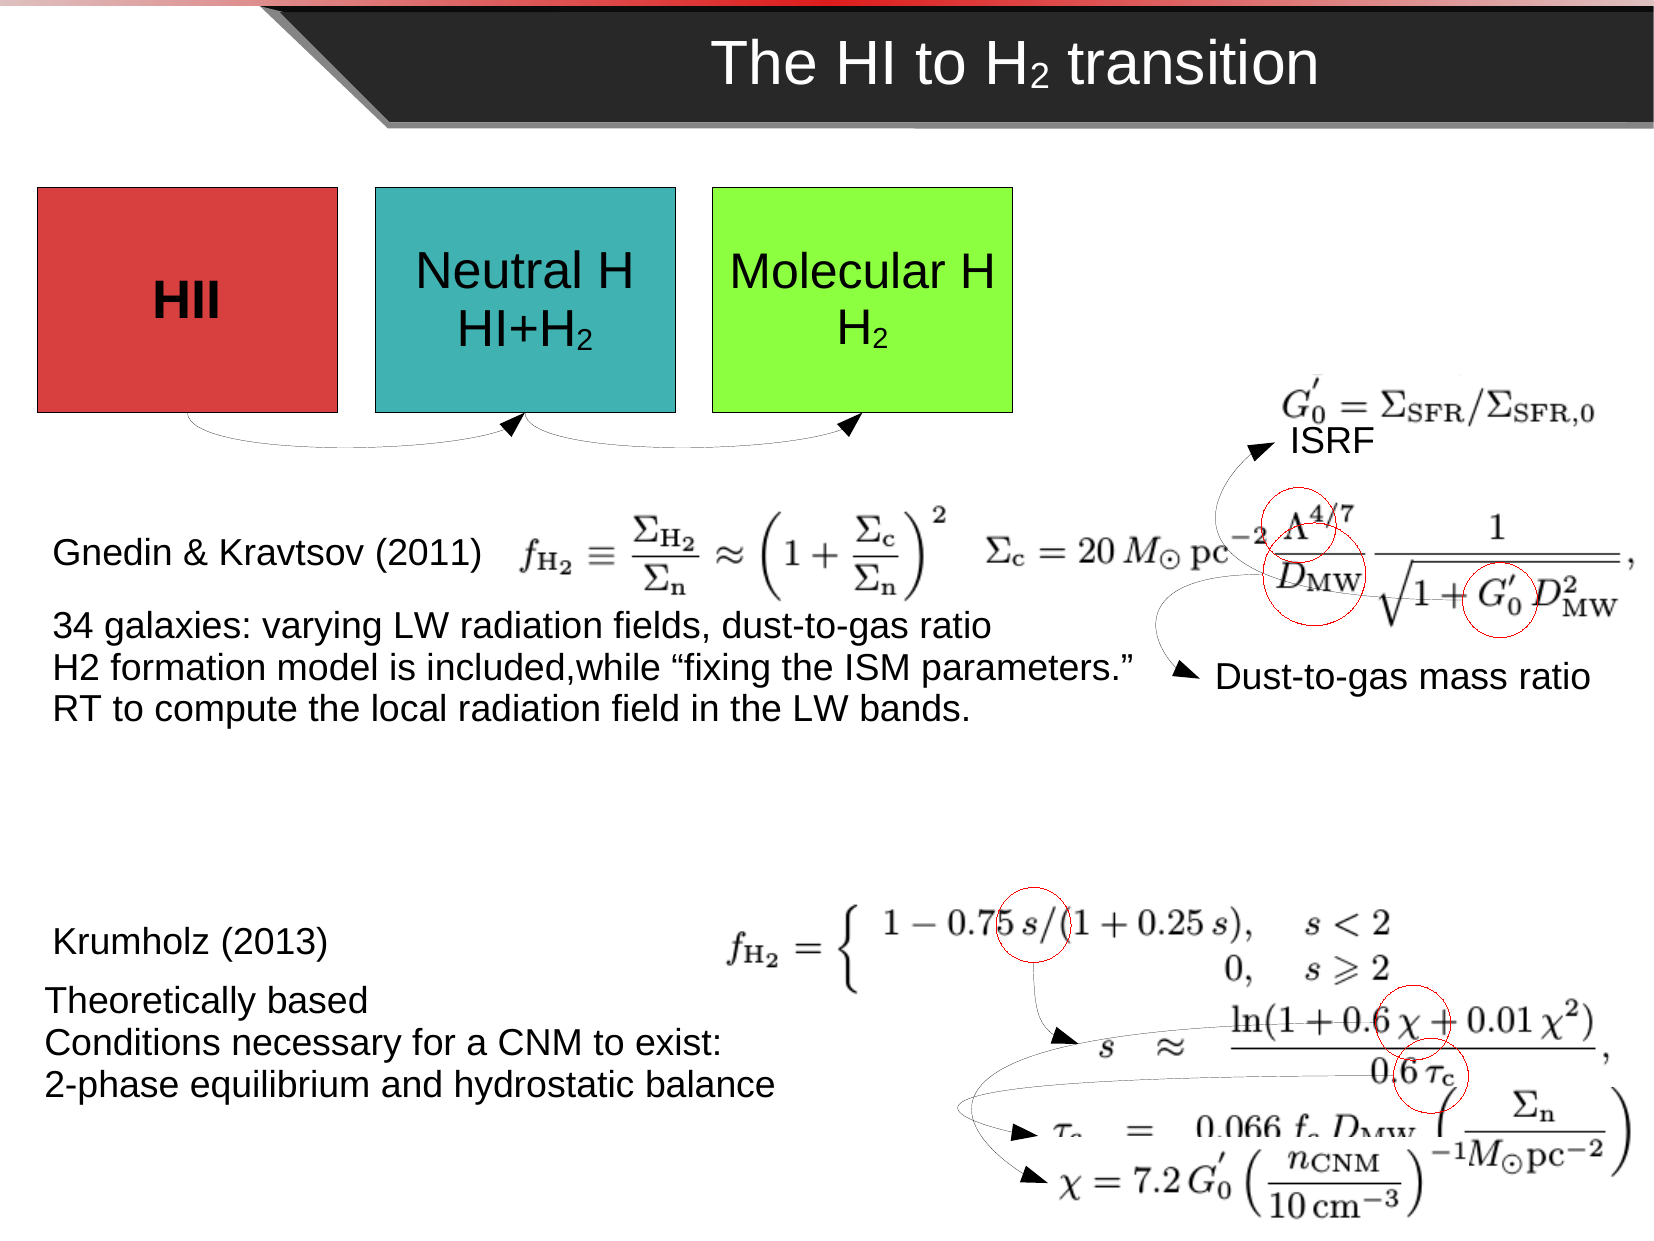

# The HI to H2 transition
HII
Neutral H
HI+H2
Molecular H
H2
ISRF
Gnedin & Kravtsov (2011)
34 galaxies: varying LW radiation fields, dust-to-gas ratio
H2 formation model is included,while “fixing the ISM parameters.”
RT to compute the local radiation field in the LW bands.
Dust-to-gas mass ratio
Krumholz (2013)
Theoretically based
Conditions necessary for a CNM to exist:
2-phase equilibrium and hydrostatic balance